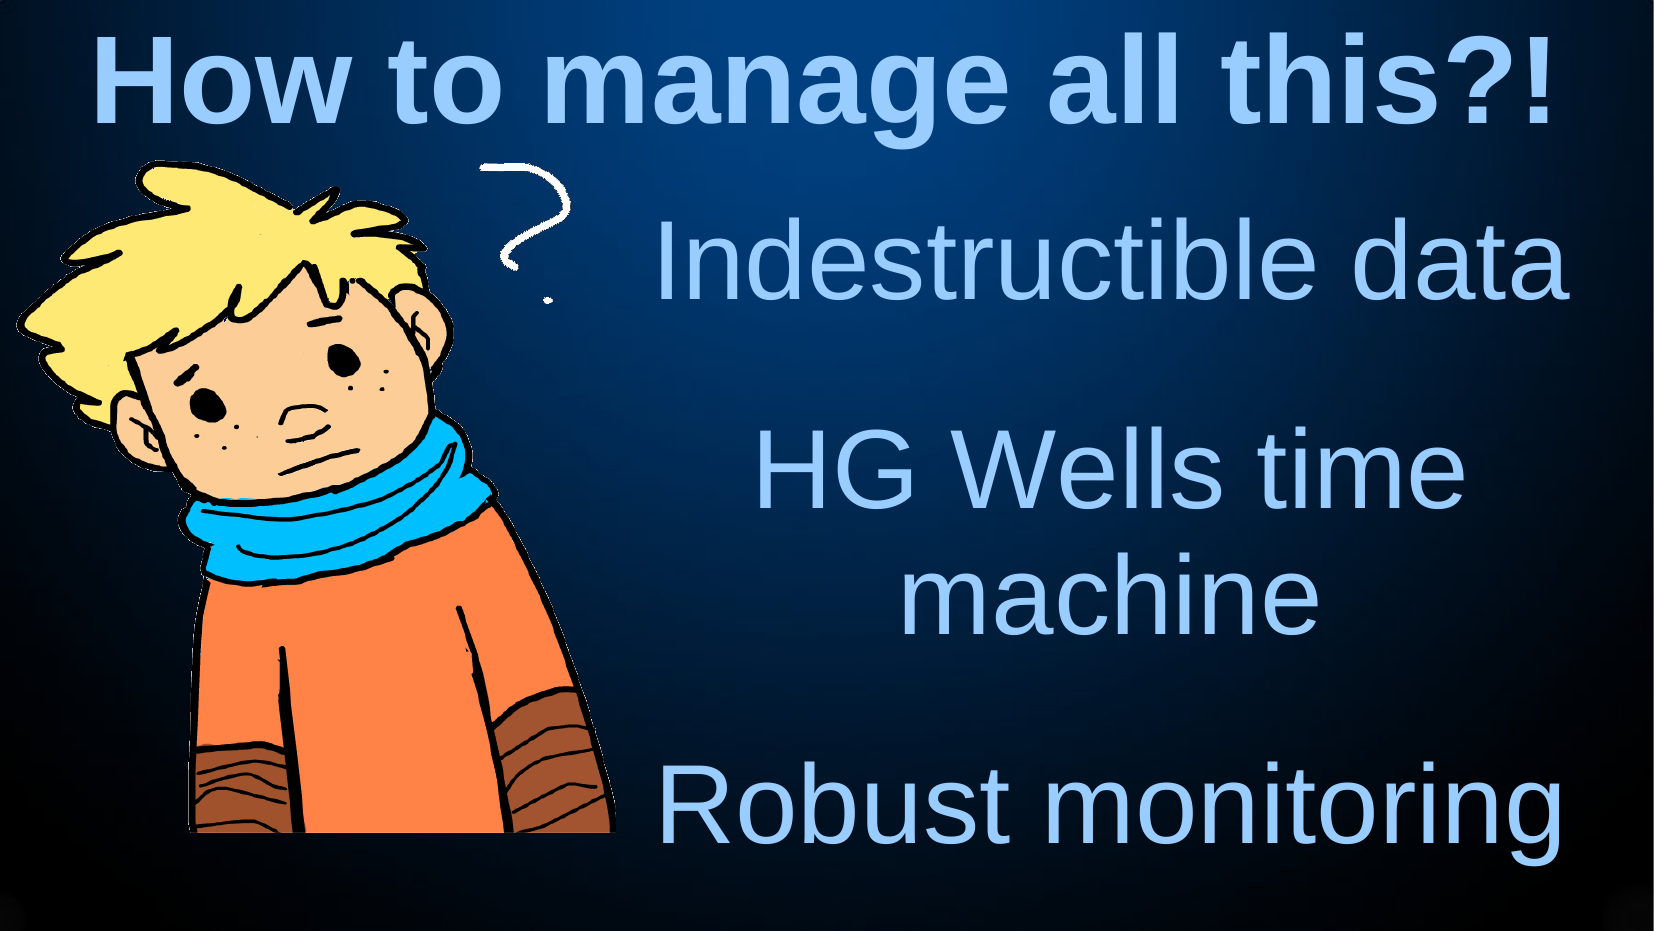

# How to manage all this?!
Indestructible data
HG Wells time machine
Robust monitoring